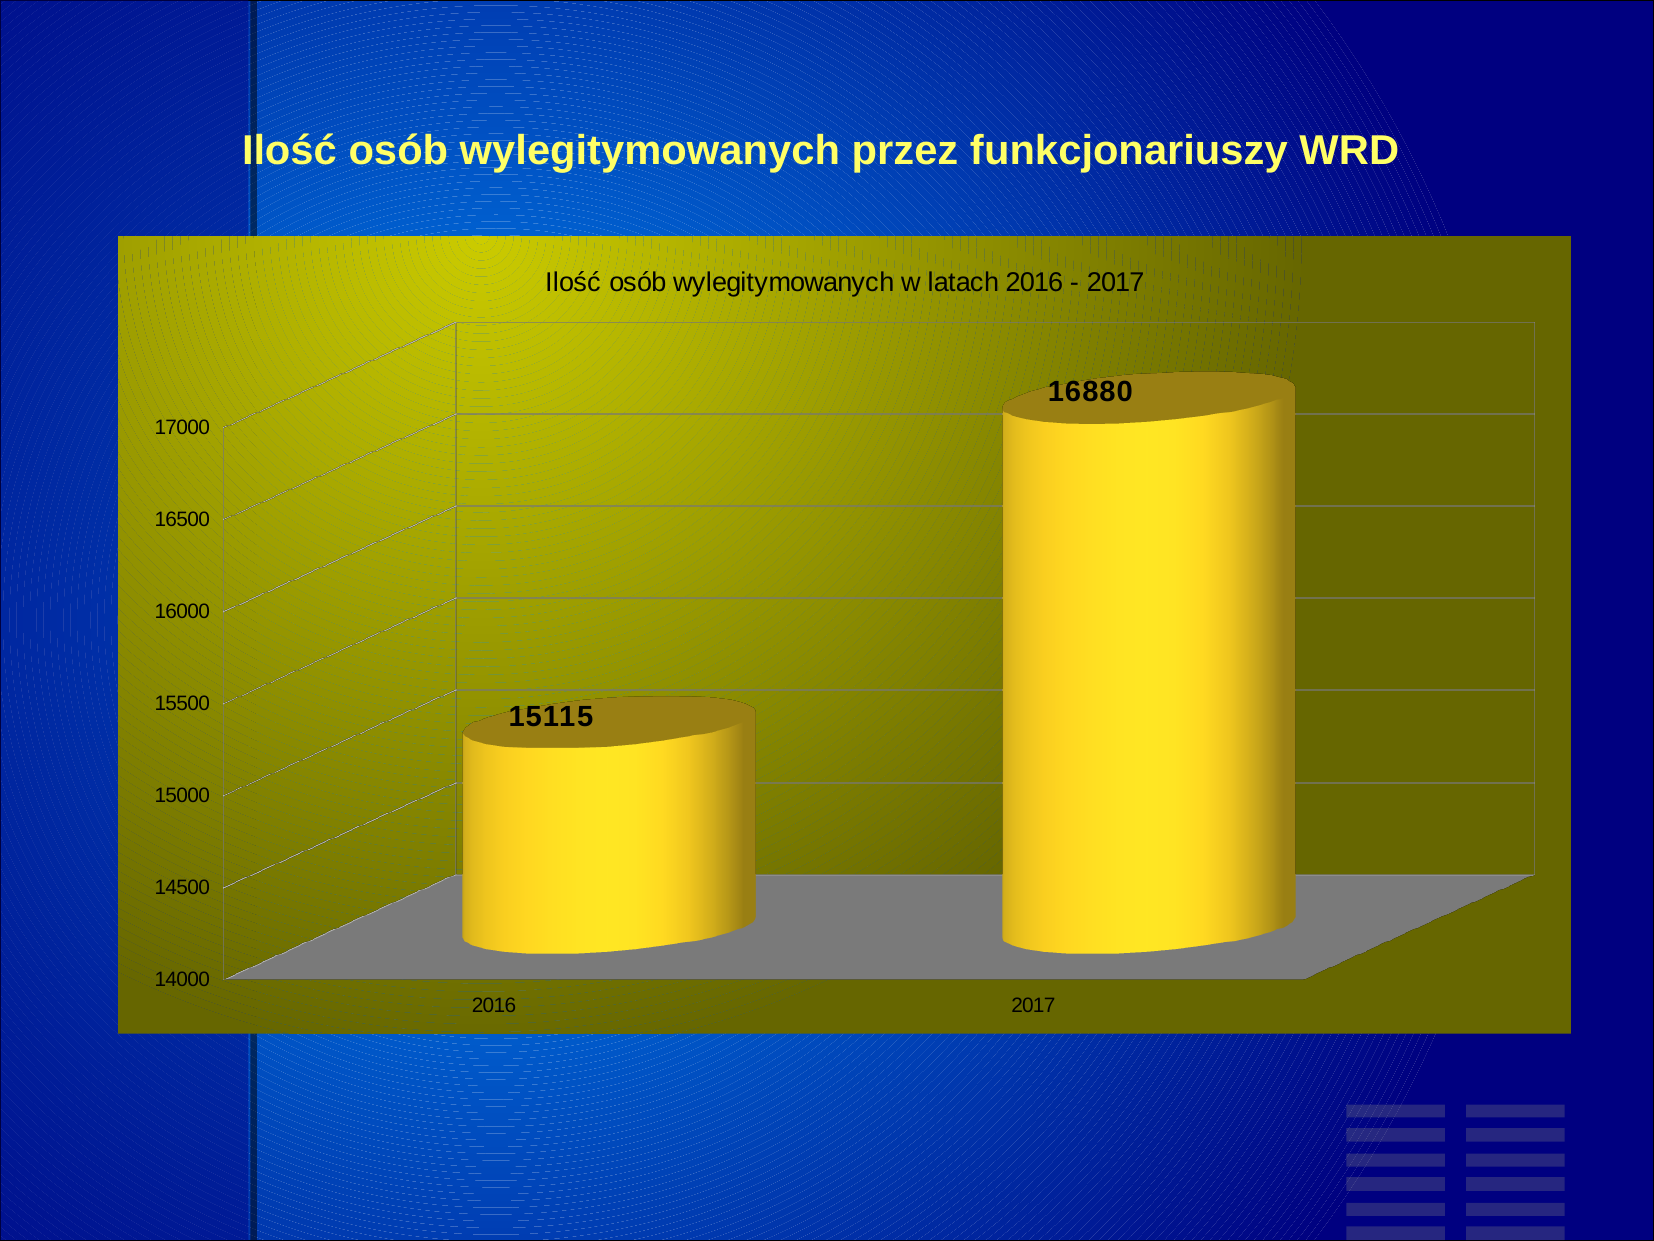

# Ilość osób wylegitymowanych przez funkcjonariuszy WRD
[unsupported chart]